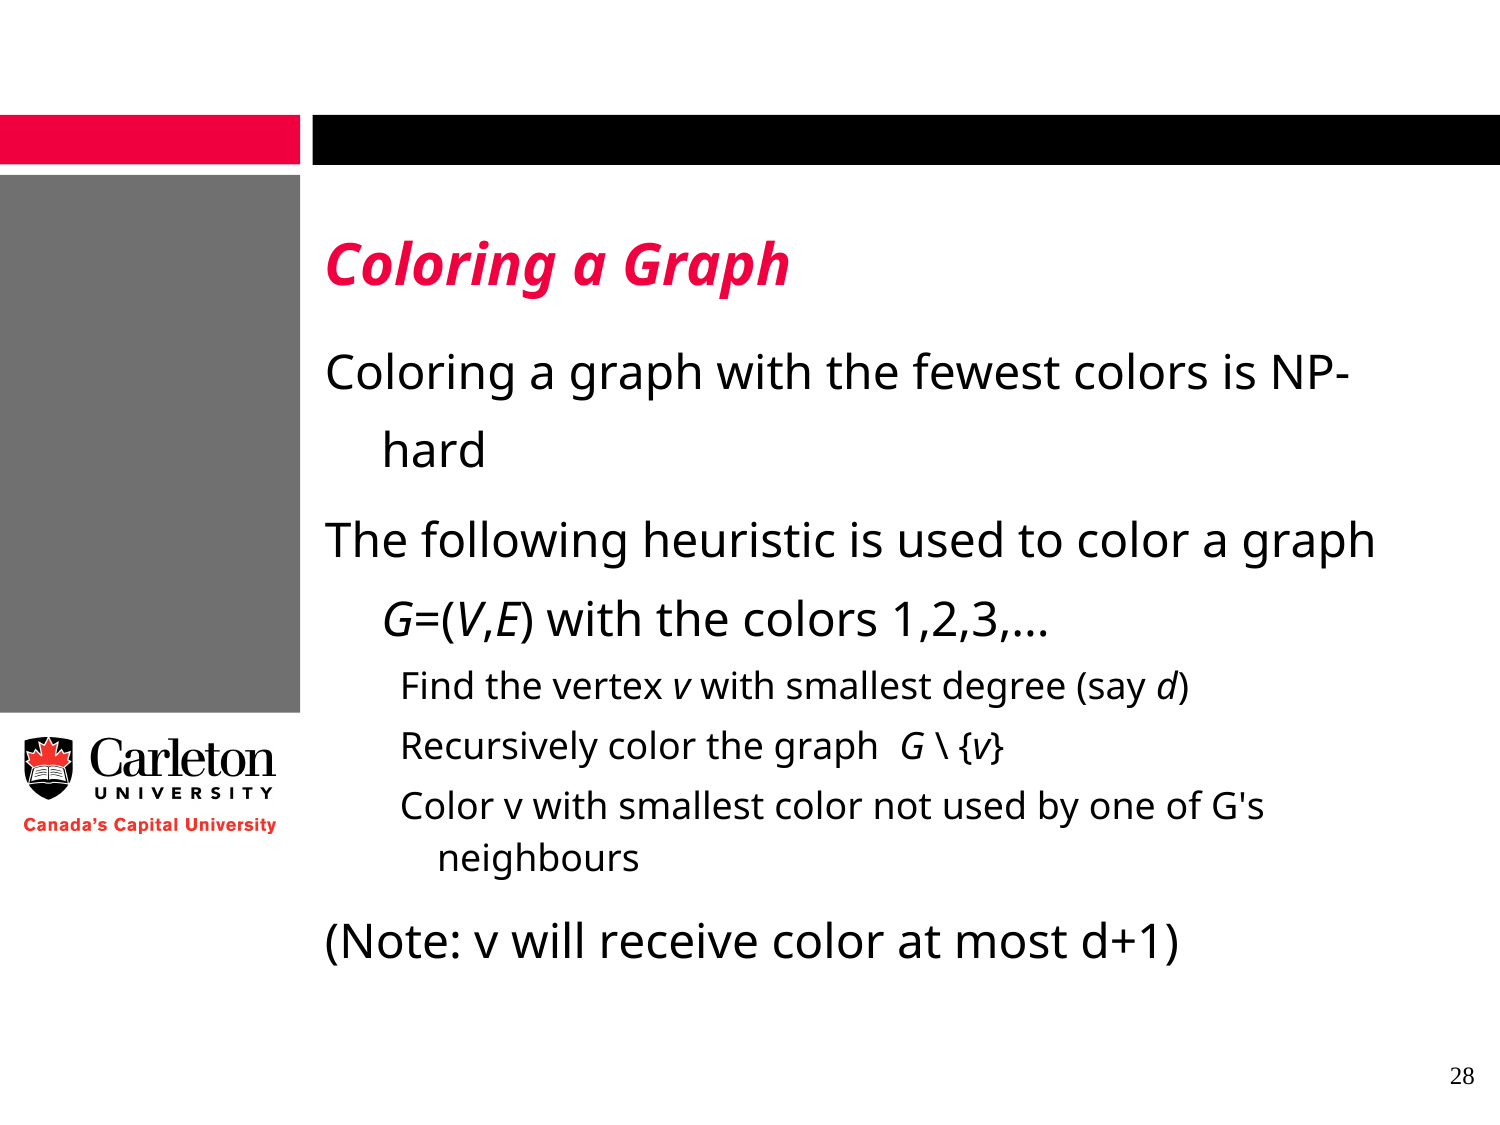

# Coloring a Graph
Coloring a graph with the fewest colors is NP-hard
The following heuristic is used to color a graph G=(V,E) with the colors 1,2,3,...
Find the vertex v with smallest degree (say d)
Recursively color the graph G \ {v}
Color v with smallest color not used by one of G's neighbours
(Note: v will receive color at most d+1)
28